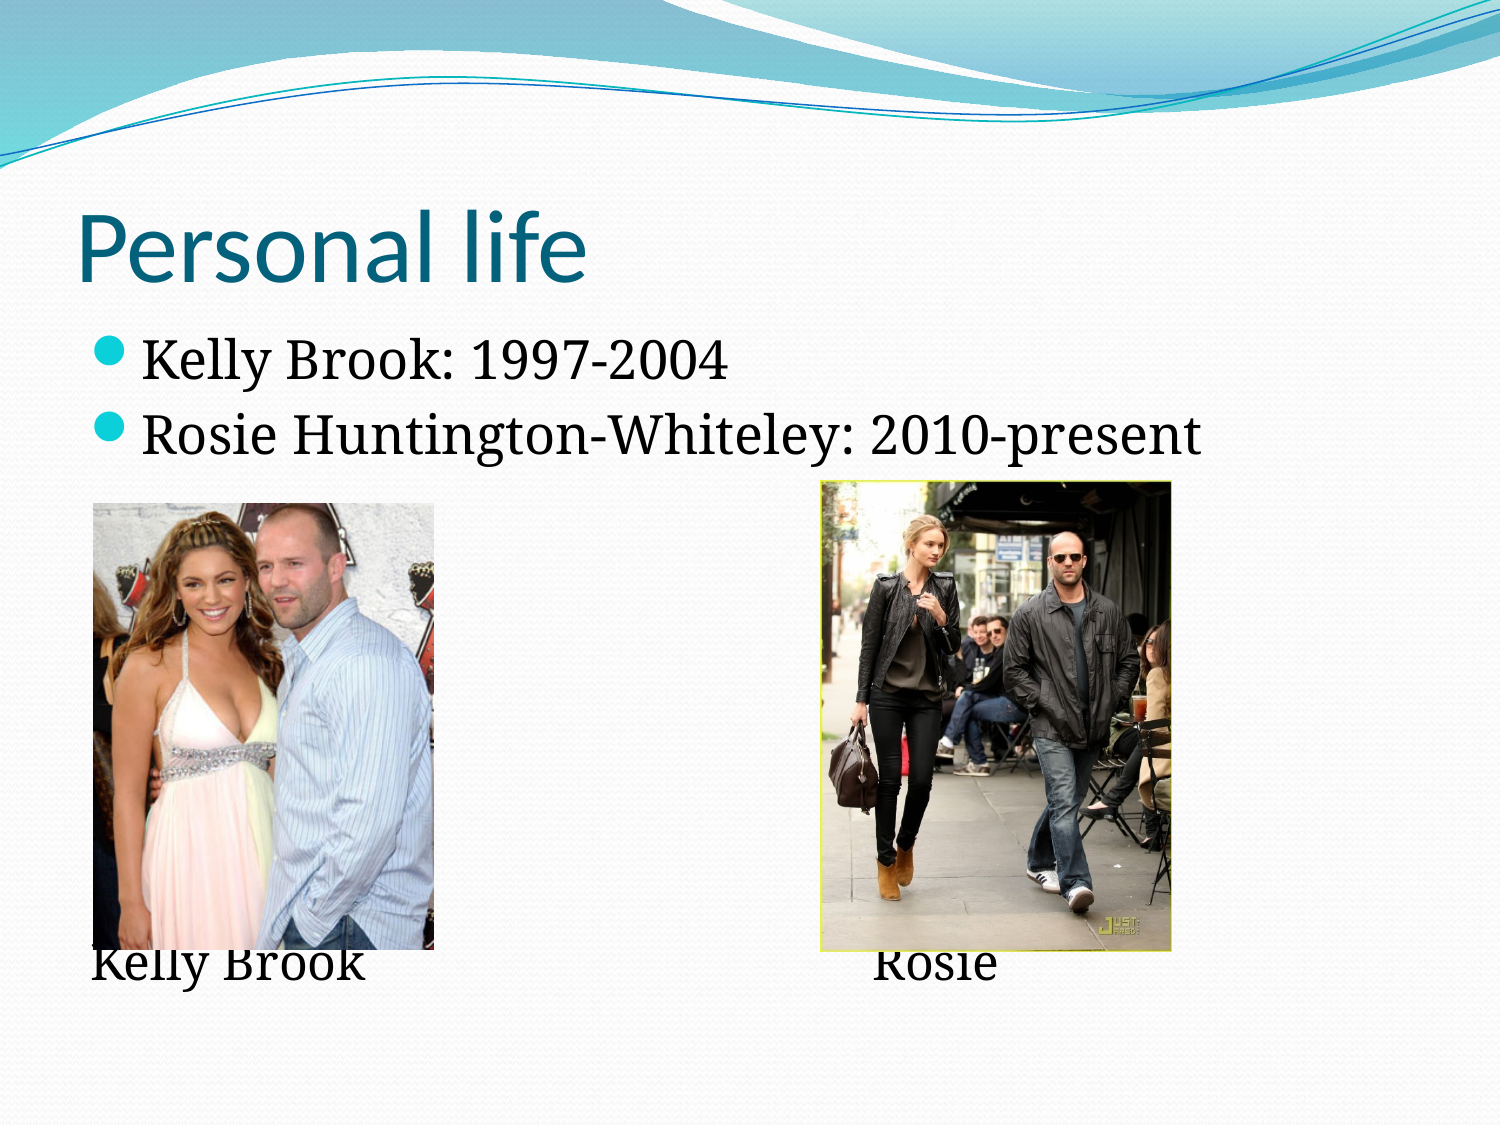

# Personal life
Kelly Brook: 1997-2004
Rosie Huntington-Whiteley: 2010-present
Kelly Brook Rosie